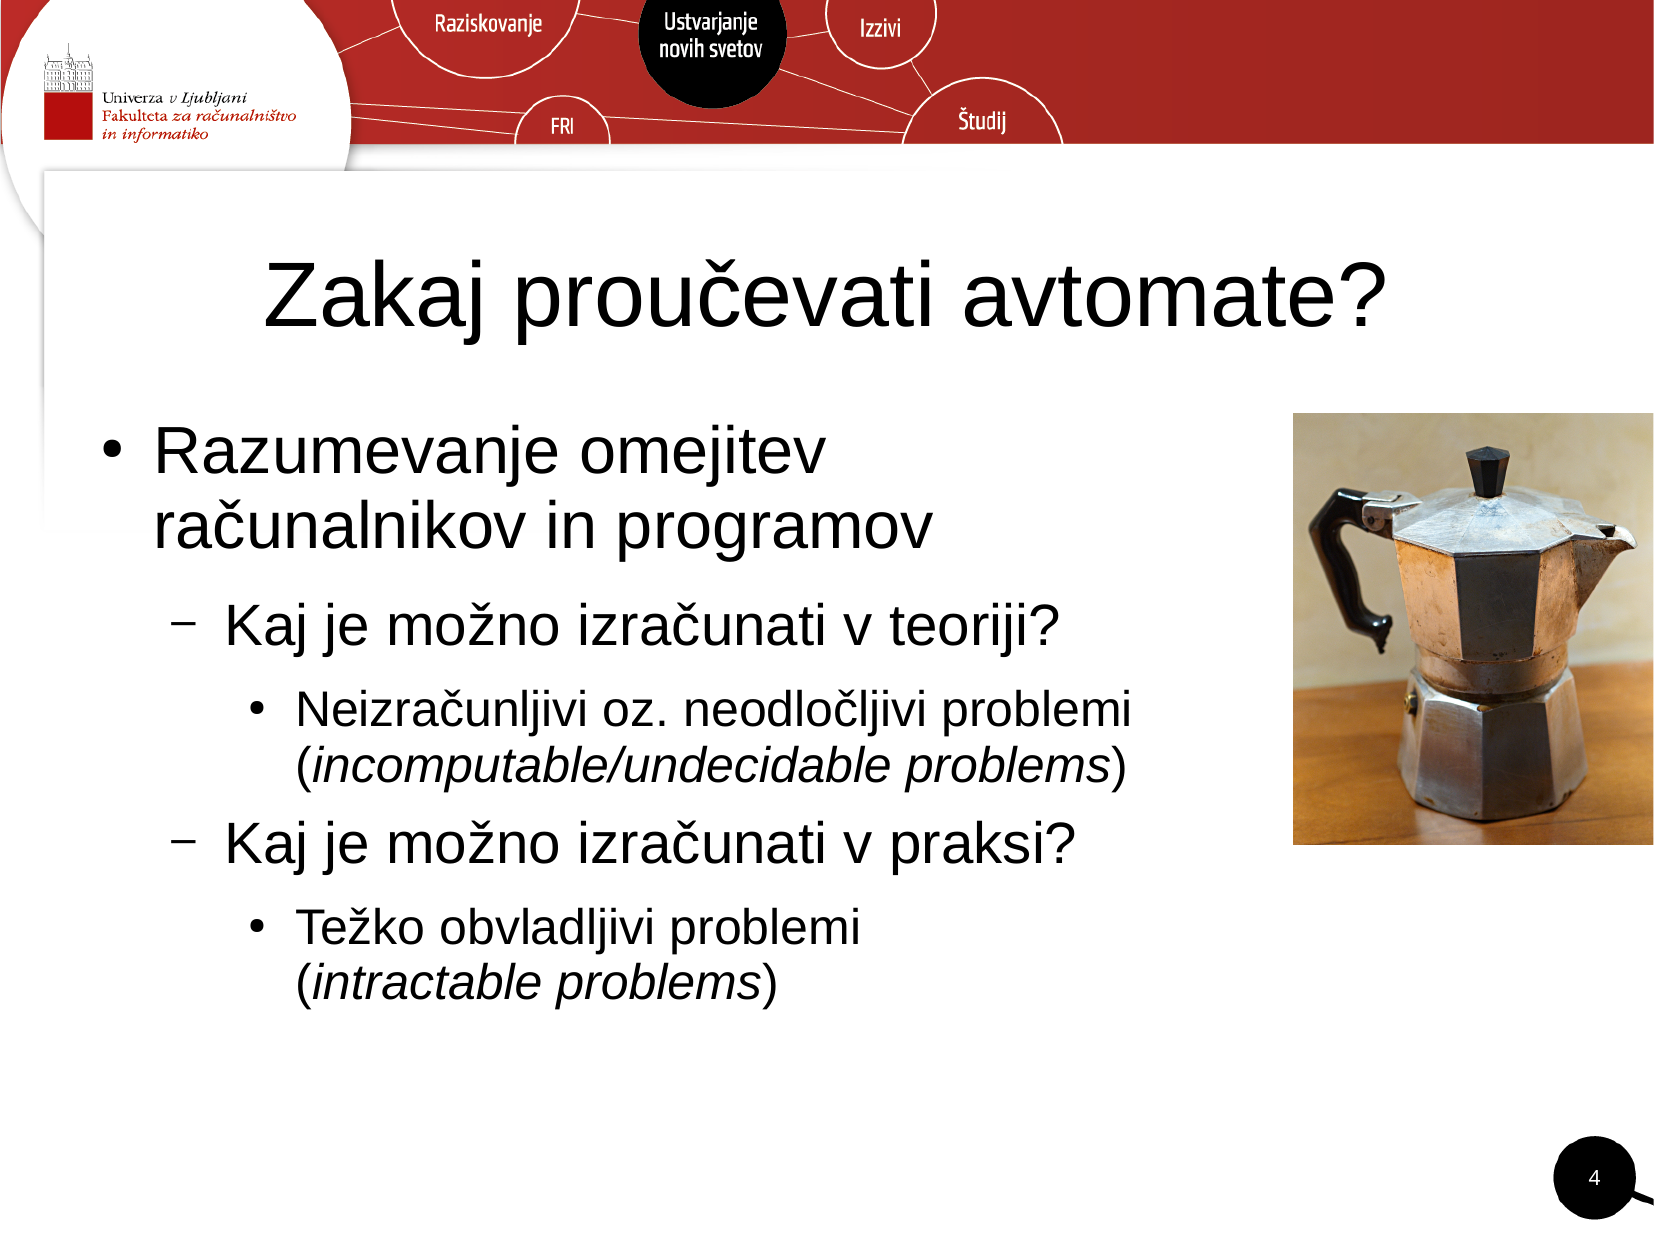

# Zakaj proučevati avtomate?
Razumevanje omejitev
računalnikov in programov
Kaj je možno izračunati v teoriji?
Neizračunljivi oz. neodločljivi problemi
(incomputable/undecidable problems)
Kaj je možno izračunati v praksi?
Težko obvladljivi problemi
(intractable problems)